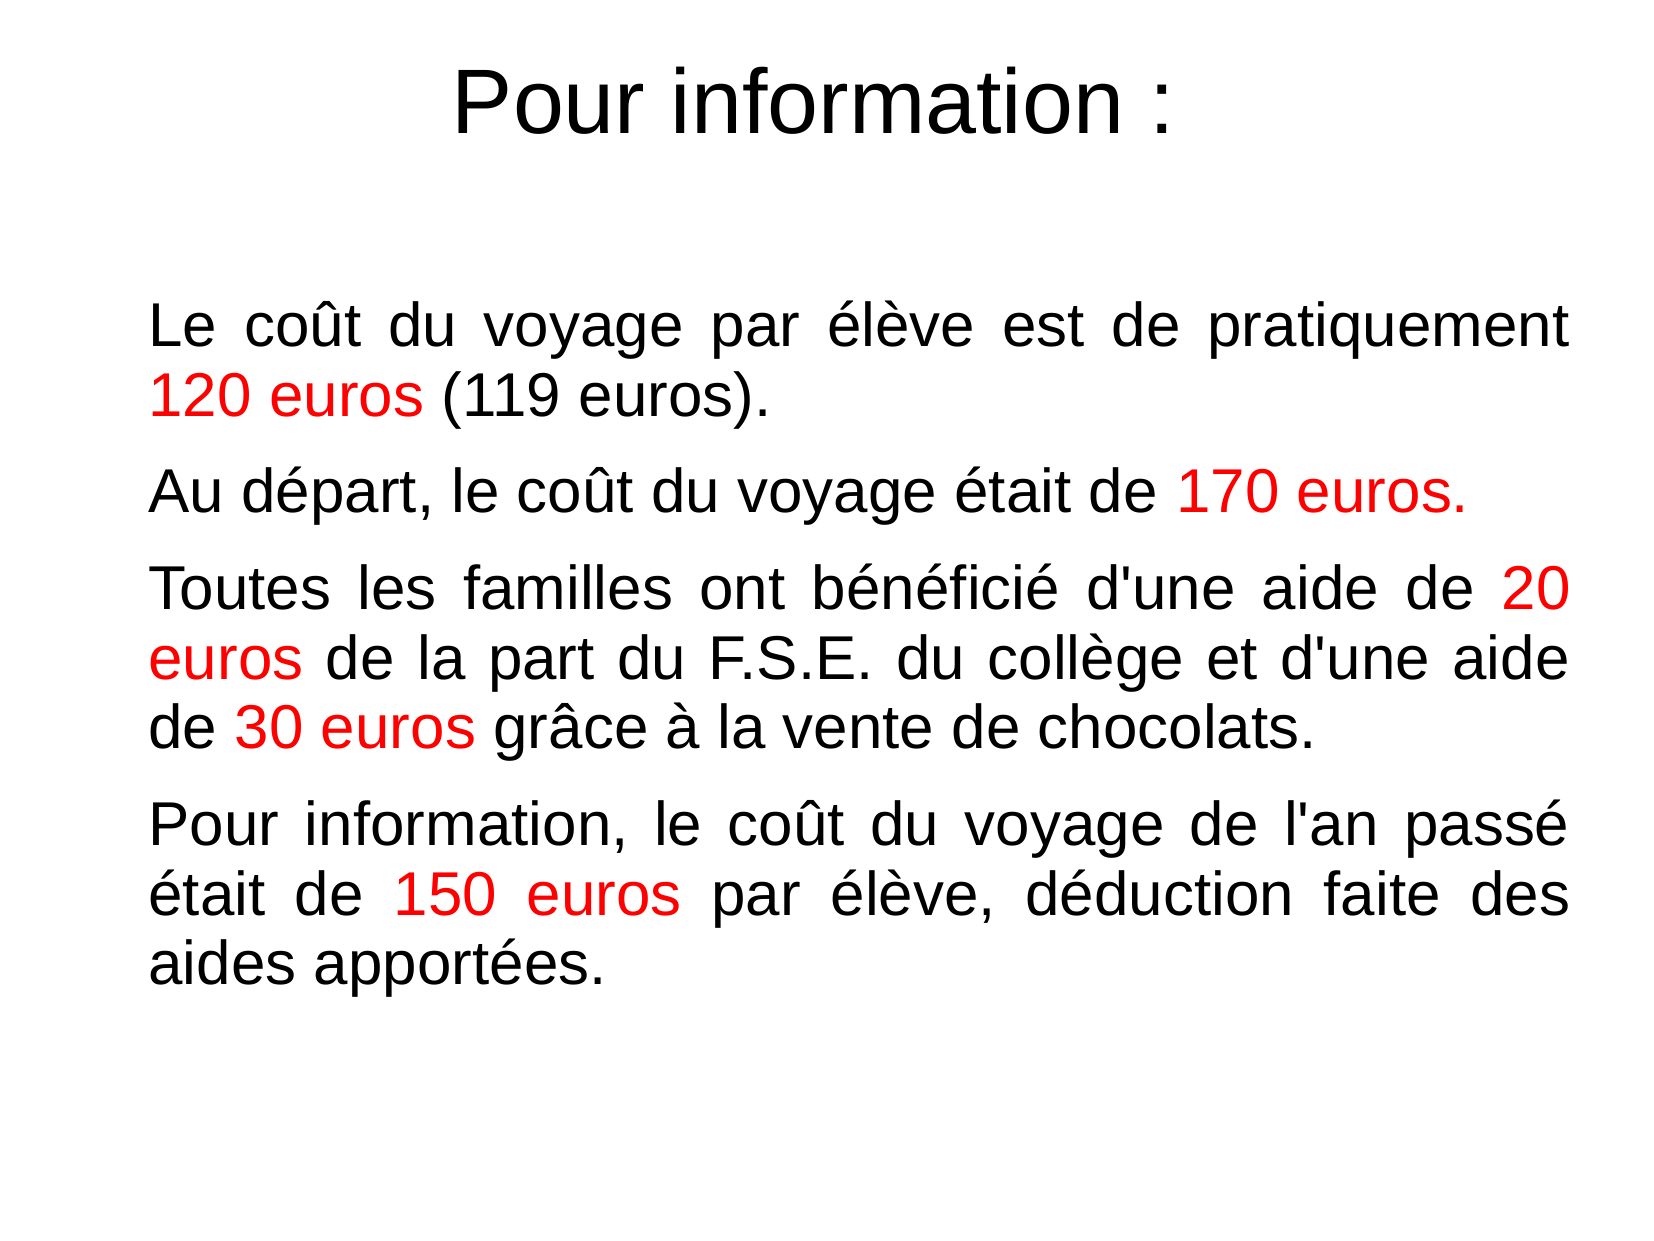

# Pour information :
Le coût du voyage par élève est de pratiquement 120 euros (119 euros).
Au départ, le coût du voyage était de 170 euros.
Toutes les familles ont bénéficié d'une aide de 20 euros de la part du F.S.E. du collège et d'une aide de 30 euros grâce à la vente de chocolats.
Pour information, le coût du voyage de l'an passé était de 150 euros par élève, déduction faite des aides apportées.